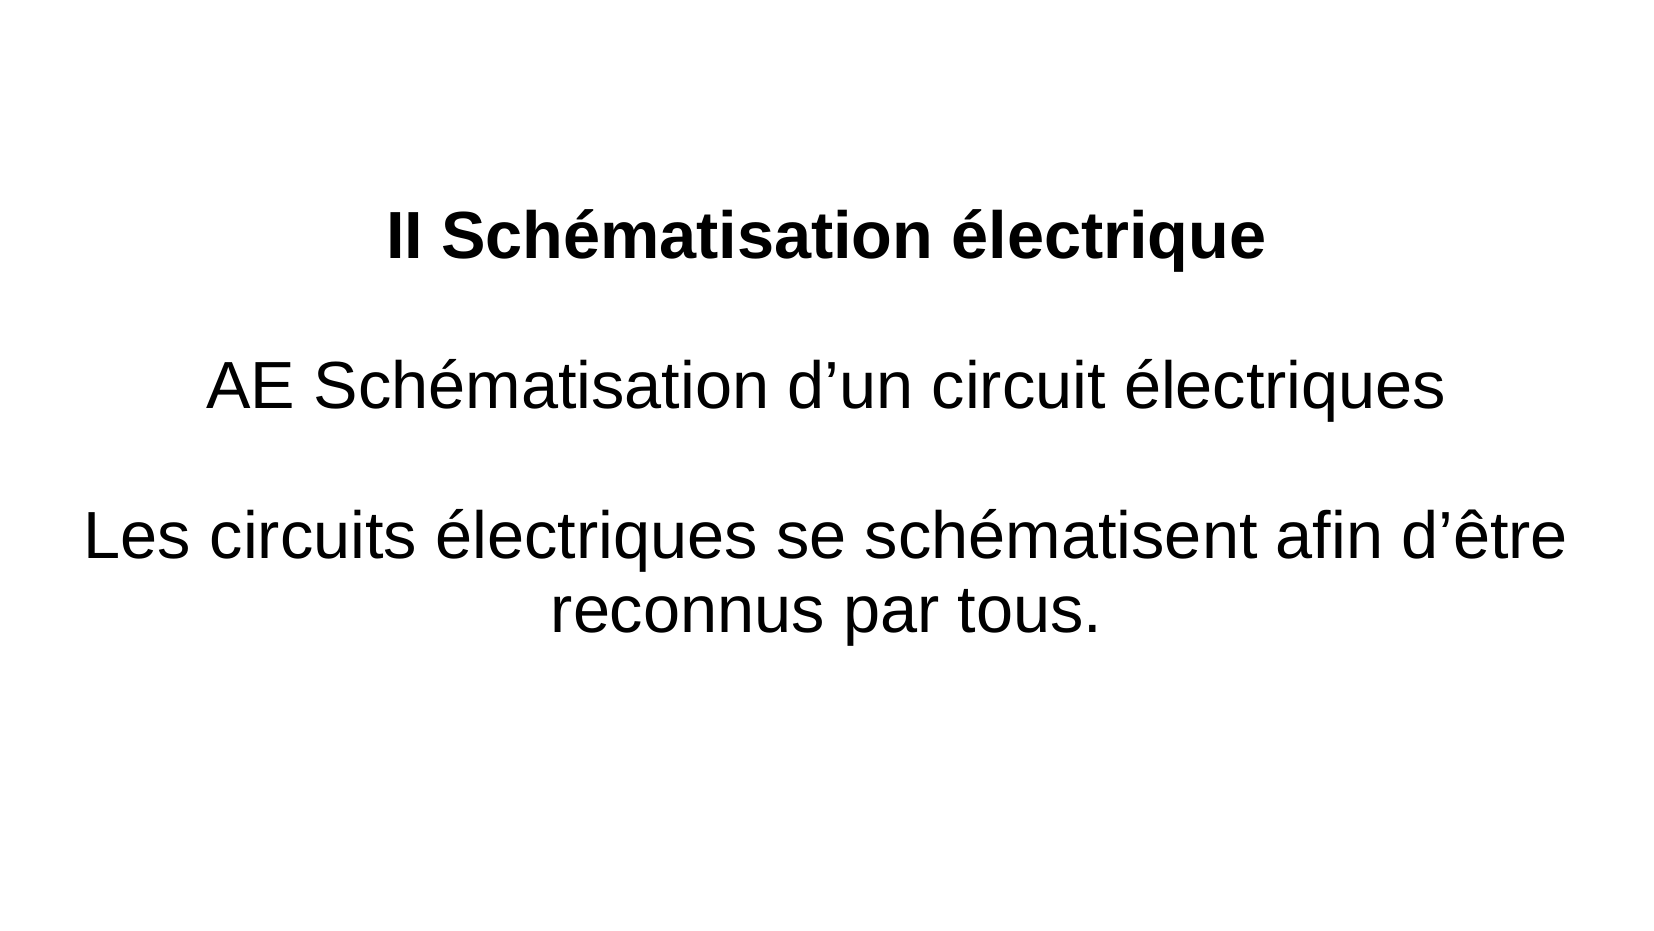

# II Schématisation électrique
AE Schématisation d’un circuit électriques
Les circuits électriques se schématisent afin d’être reconnus par tous.